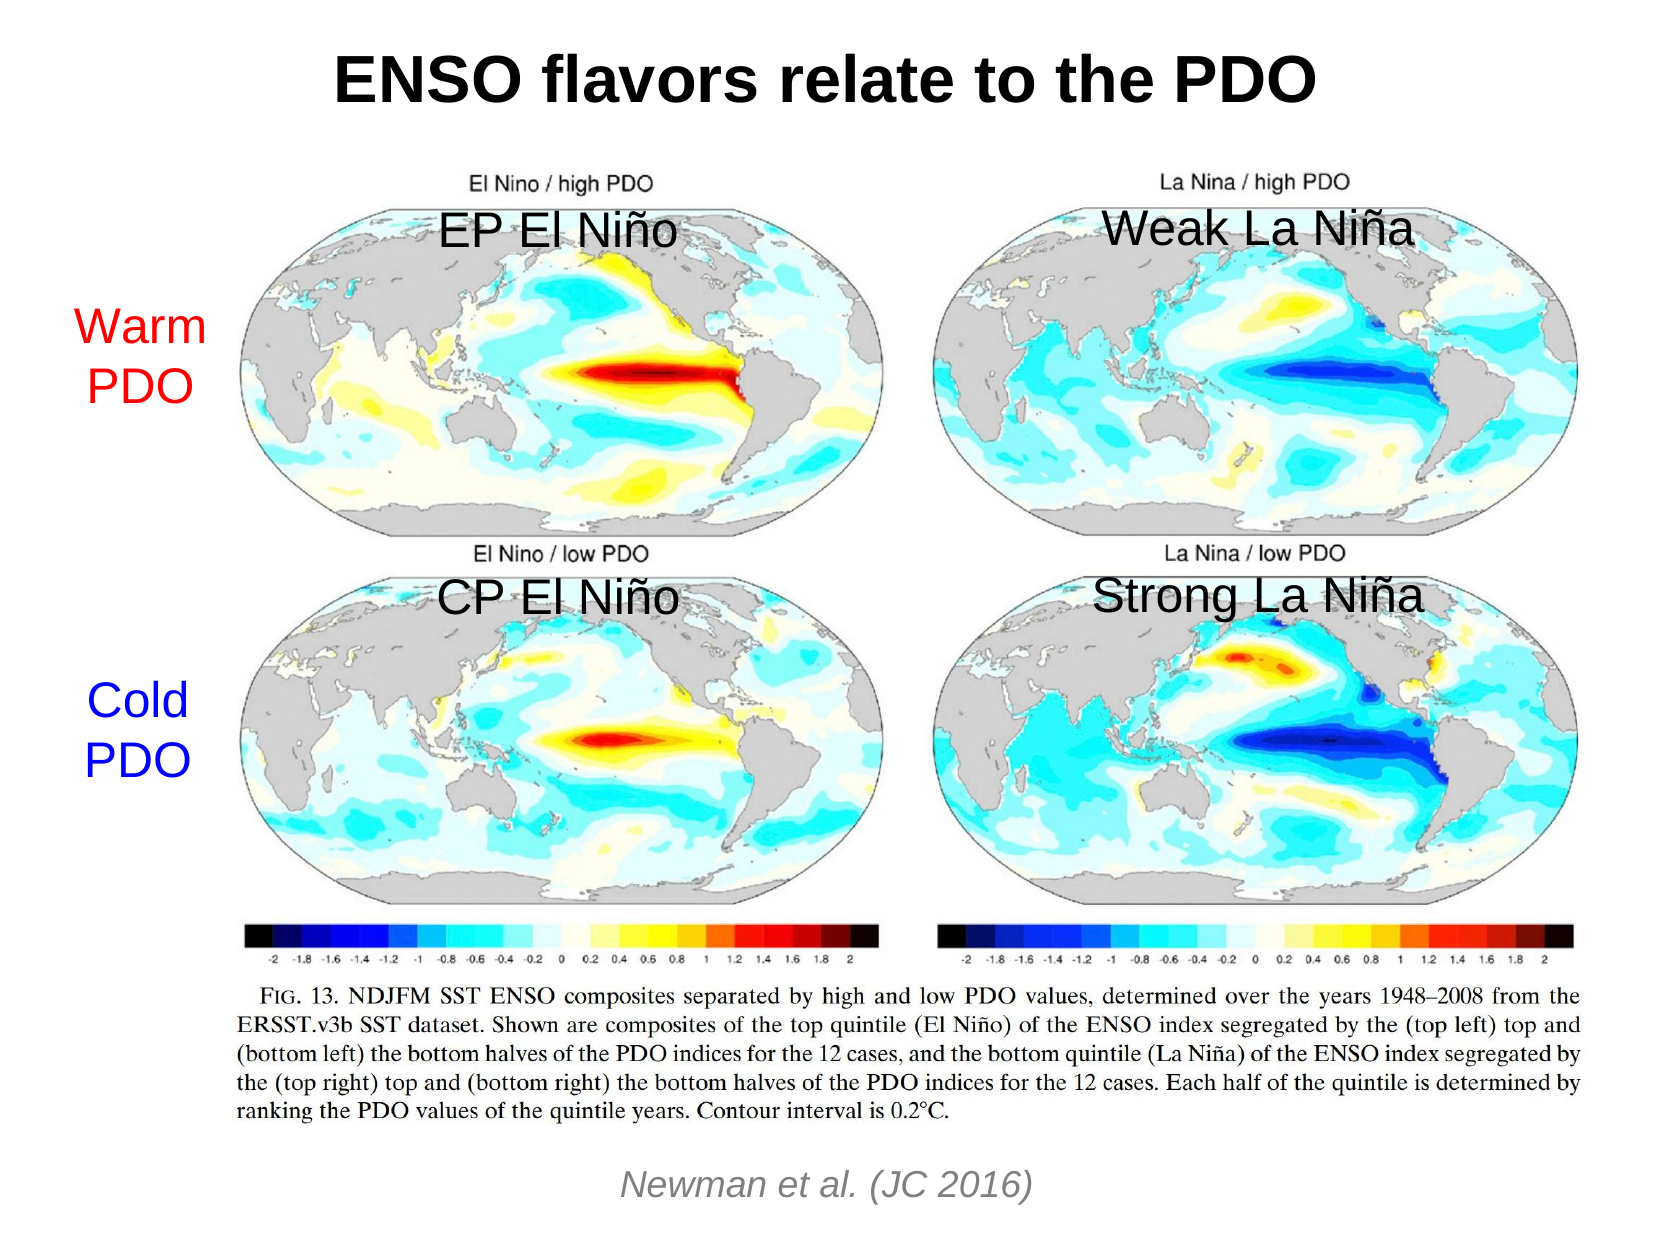

ENSO flavors relate to the PDO
Weak La Niña
EP El Niño
Warm
PDO
Strong La Niña
CP El Niño
Cold
PDO
Newman et al. (JC 2016)